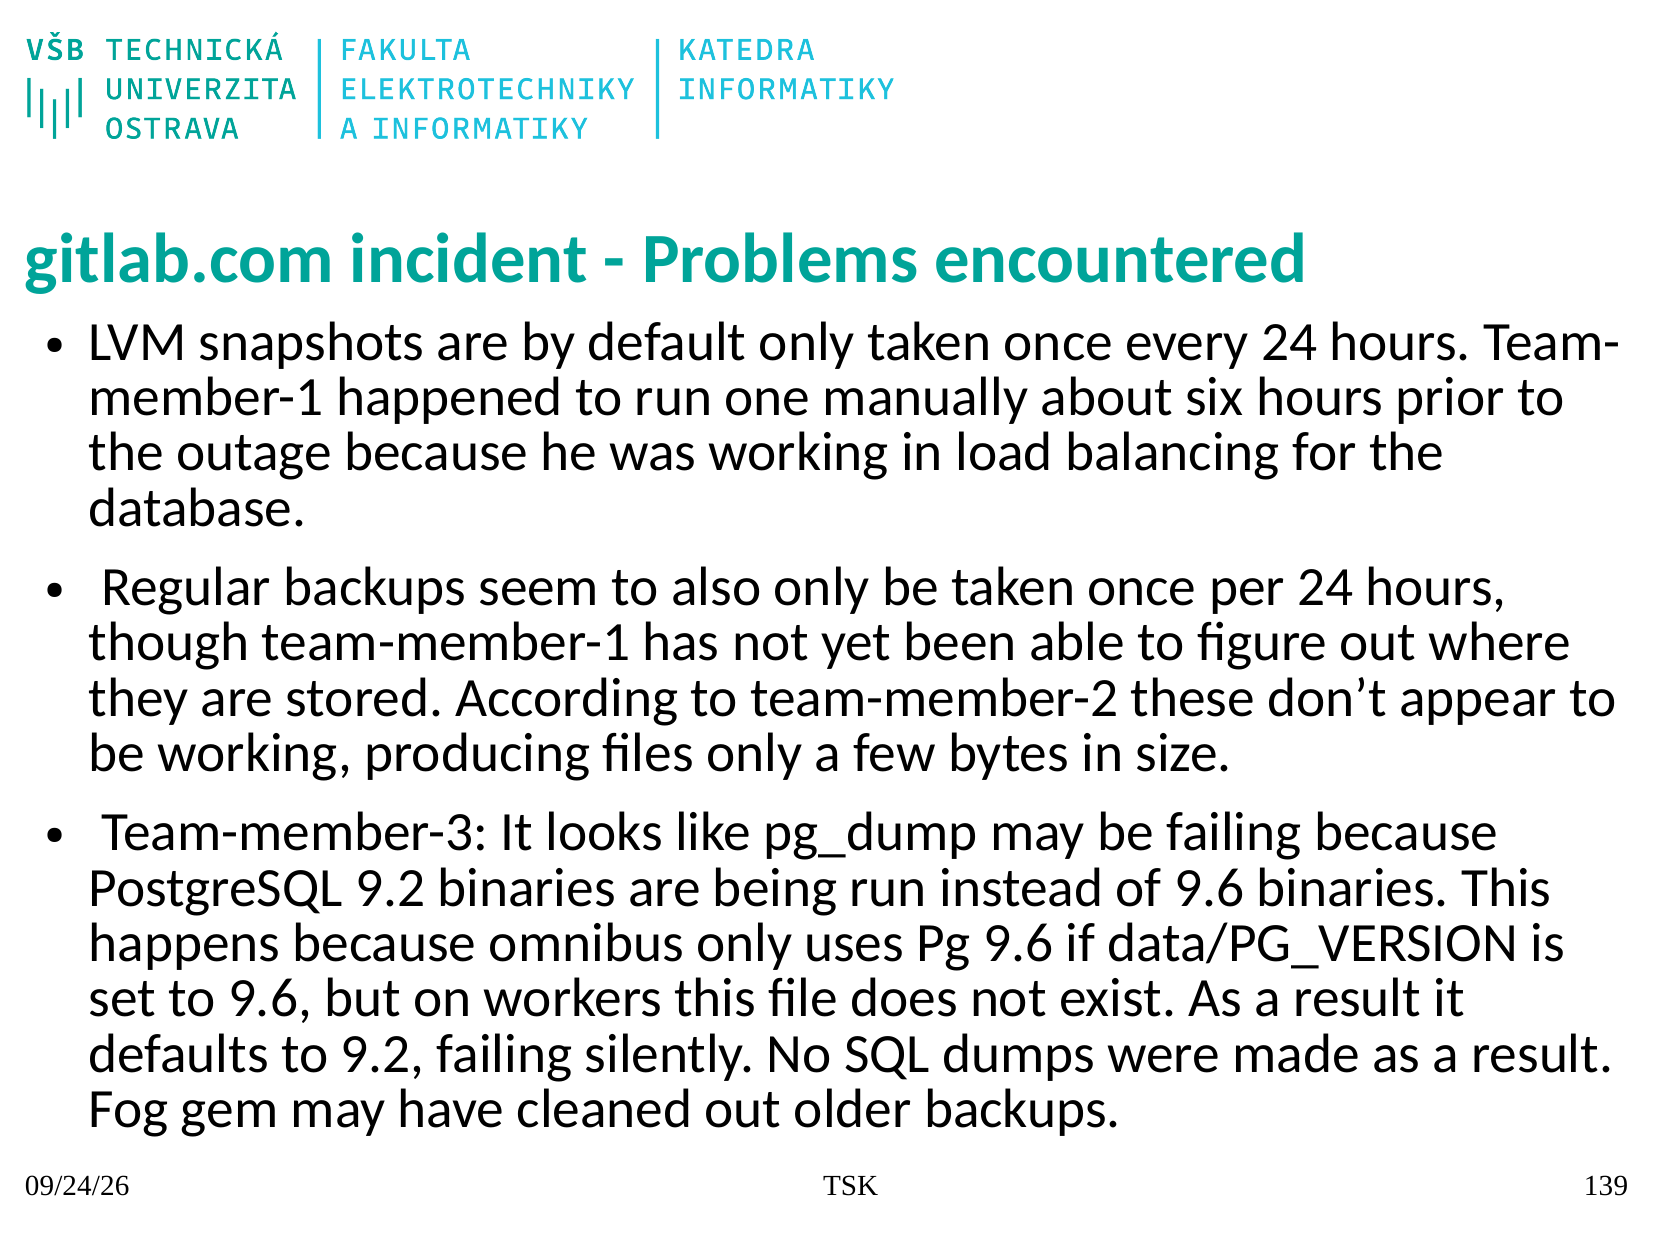

# gitlab.com incident - Problems encountered
LVM snapshots are by default only taken once every 24 hours. Team-member-1 happened to run one manually about six hours prior to the outage because he was working in load balancing for the database.
 Regular backups seem to also only be taken once per 24 hours, though team-member-1 has not yet been able to figure out where they are stored. According to team-member-2 these don’t appear to be working, producing files only a few bytes in size.
 Team-member-3: It looks like pg_dump may be failing because PostgreSQL 9.2 binaries are being run instead of 9.6 binaries. This happens because omnibus only uses Pg 9.6 if data/PG_VERSION is set to 9.6, but on workers this file does not exist. As a result it defaults to 9.2, failing silently. No SQL dumps were made as a result. Fog gem may have cleaned out older backups.
TSK
139